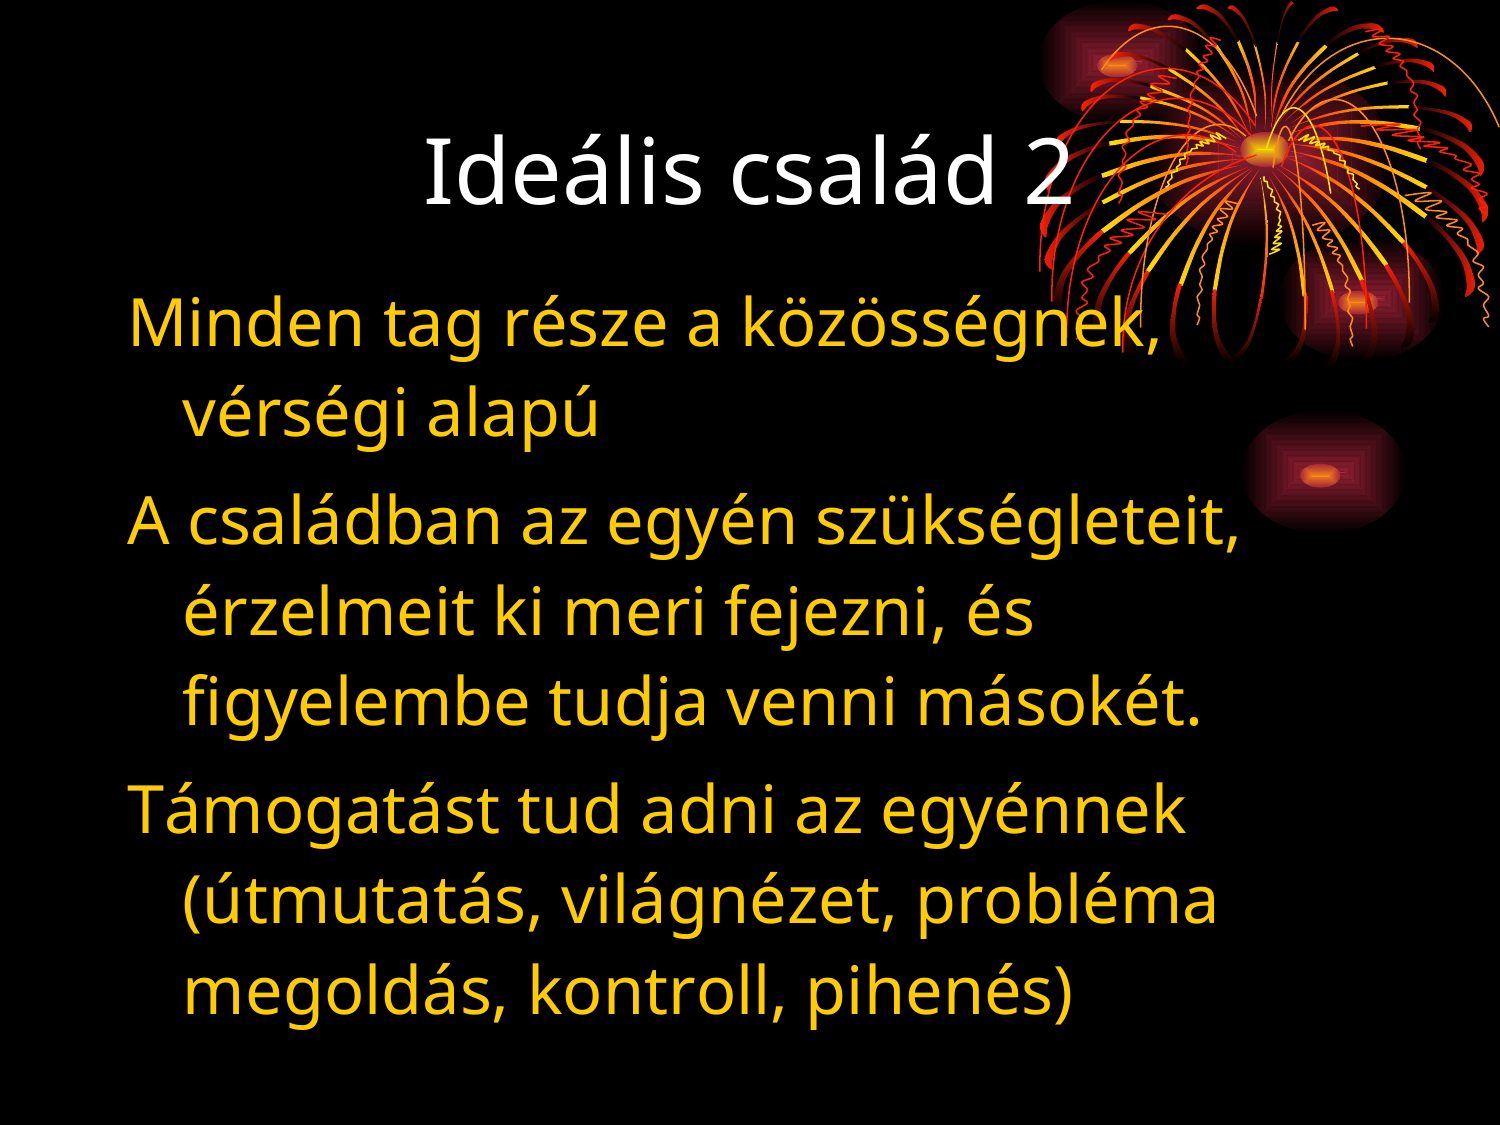

# Ideális család 2
Minden tag része a közösségnek, vérségi alapú
A családban az egyén szükségleteit, érzelmeit ki meri fejezni, és figyelembe tudja venni másokét.
Támogatást tud adni az egyénnek (útmutatás, világnézet, probléma megoldás, kontroll, pihenés)